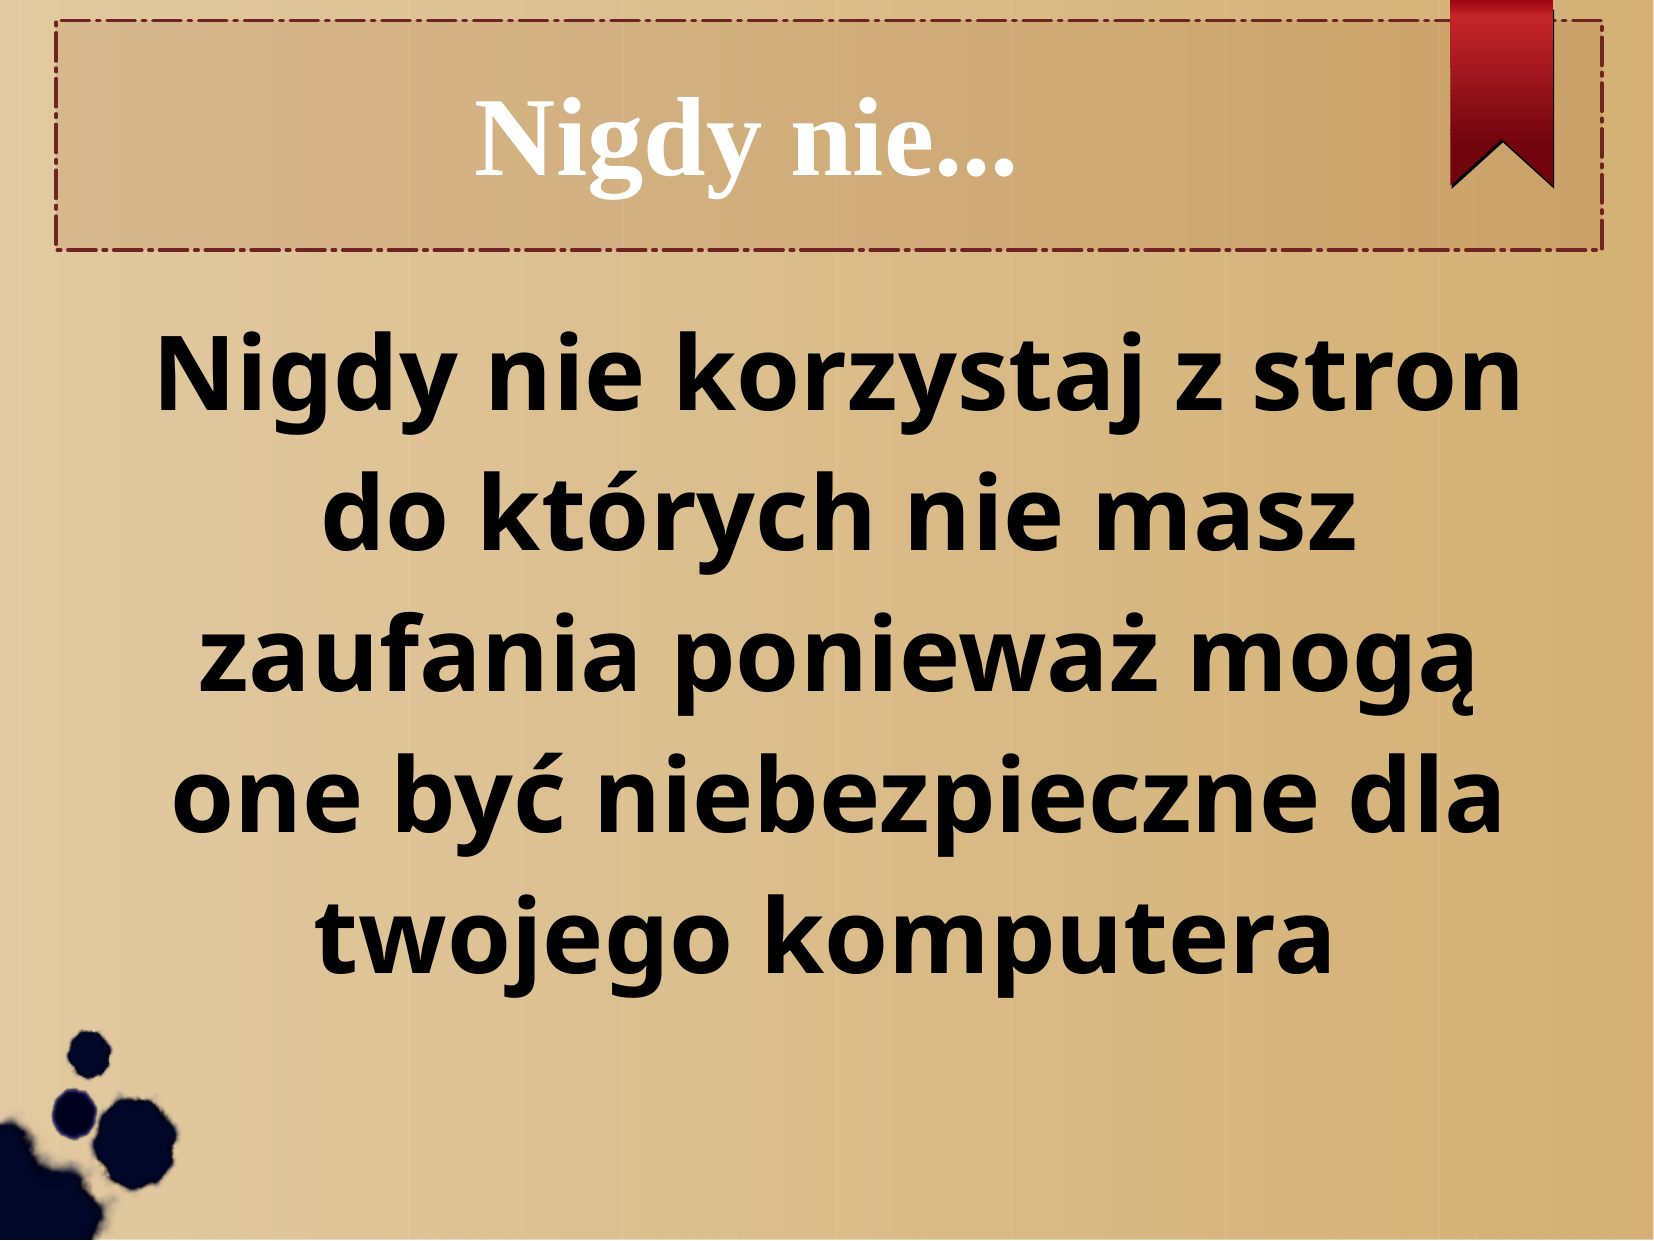

# Nigdy nie...
Nigdy nie korzystaj z stron do których nie masz zaufania ponieważ mogą one być niebezpieczne dla twojego komputera